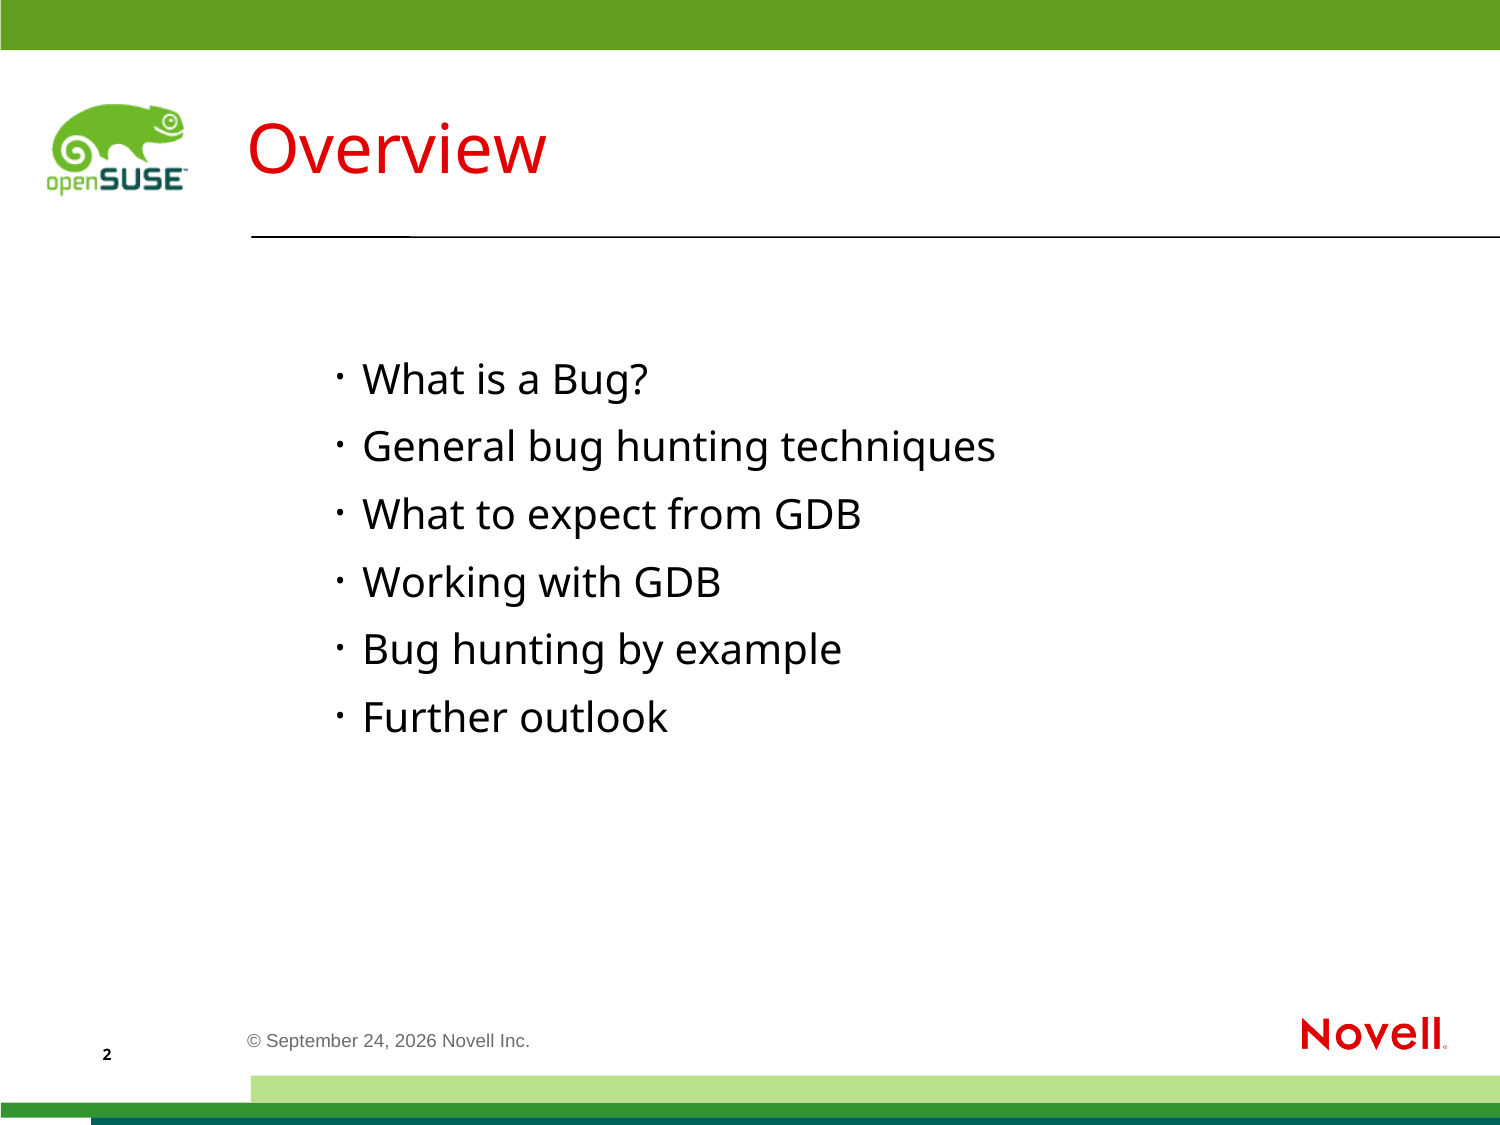

# Overview
What is a Bug?
General bug hunting techniques
What to expect from GDB
Working with GDB
Bug hunting by example
Further outlook